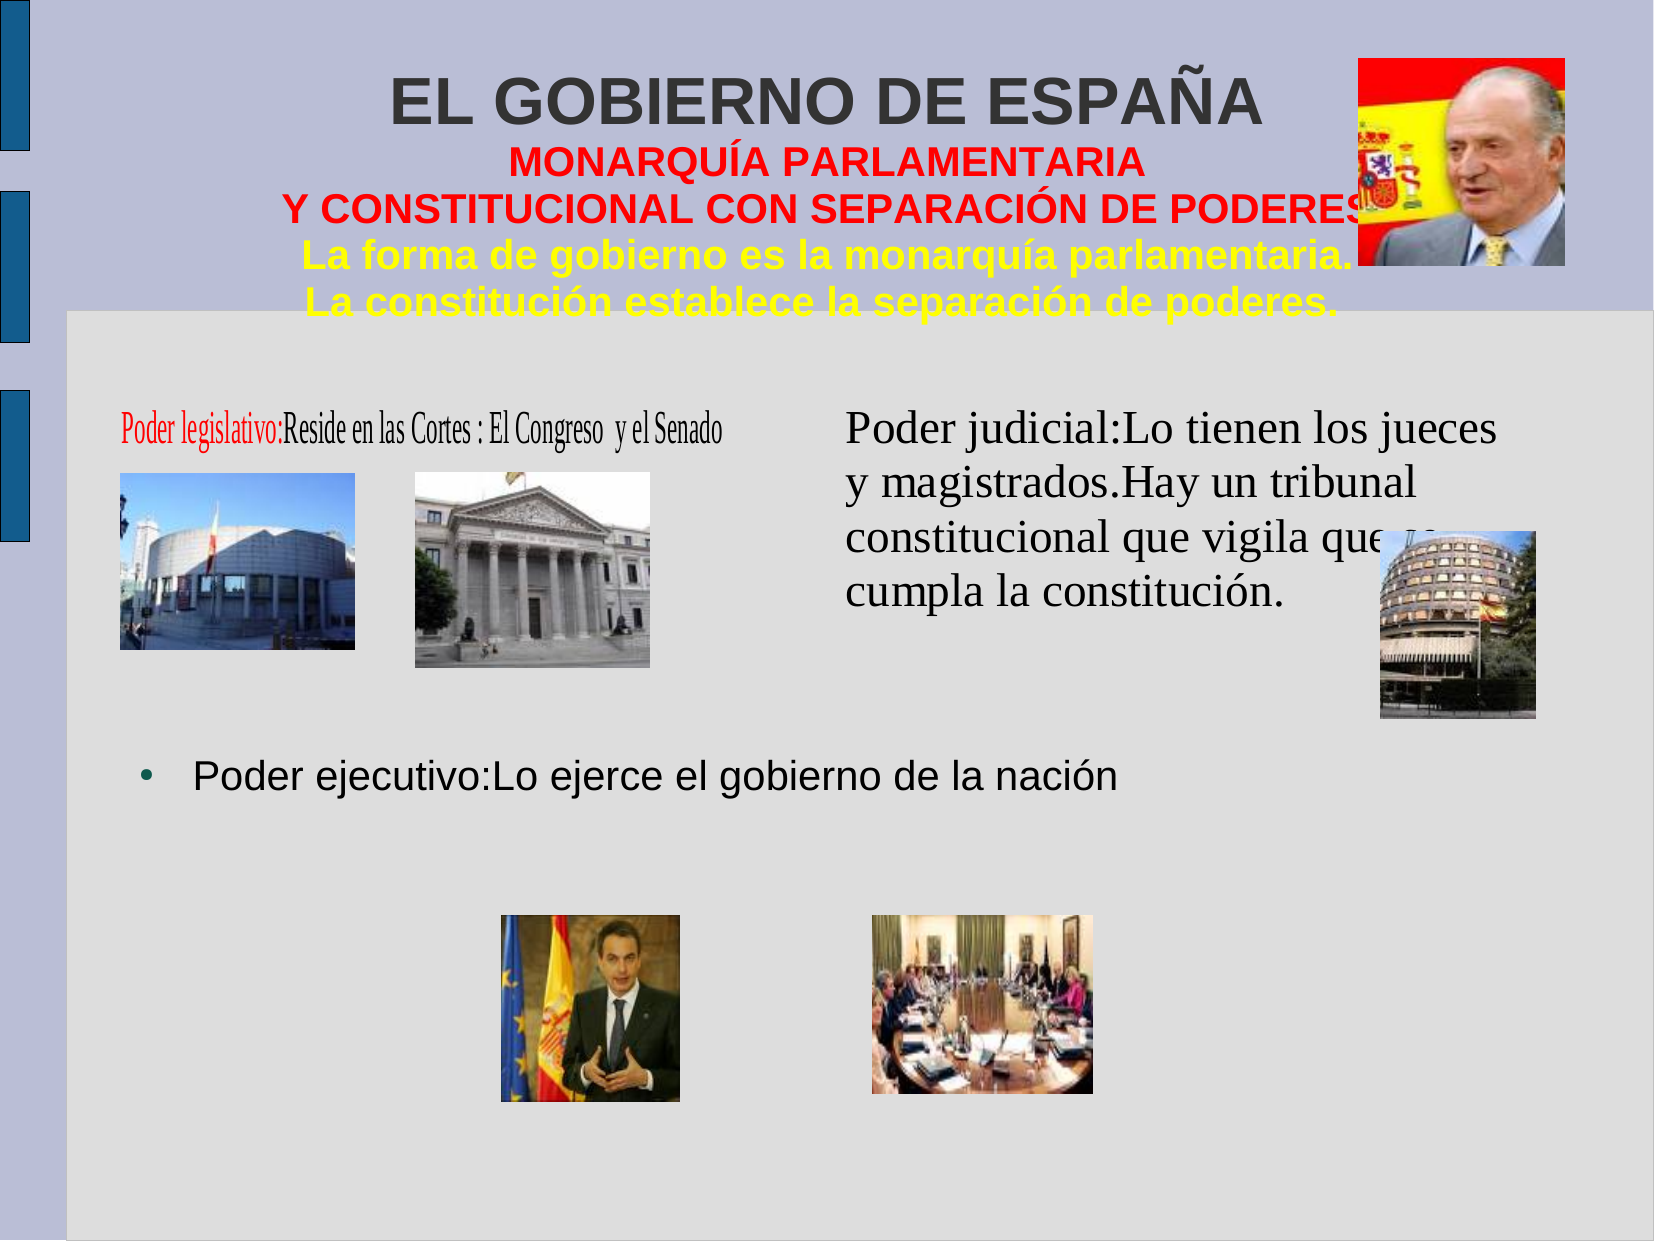

# EL GOBIERNO DE ESPAÑA MONARQUÍA PARLAMENTARIA Y CONSTITUCIONAL CON SEPARACIÓN DE PODERES La forma de gobierno es la monarquía parlamentaria. La constitución establece la separación de poderes.
Poder ejecutivo:Lo ejerce el gobierno de la nación